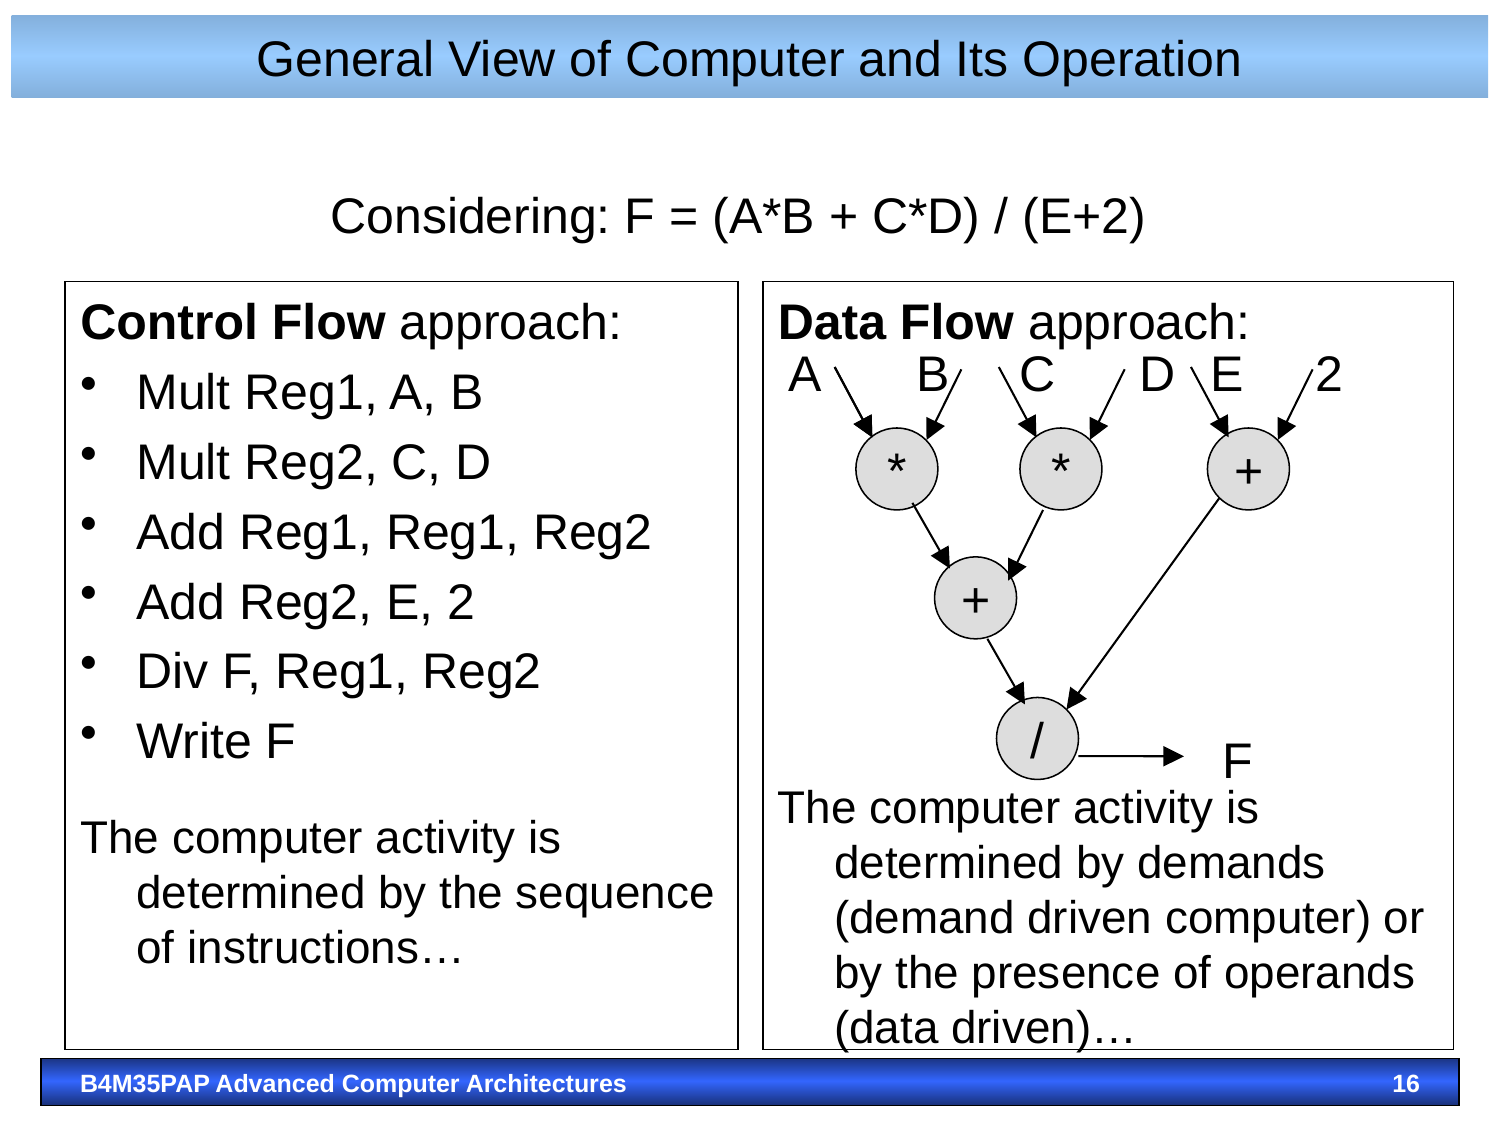

# General View of Computer and Its Operation
Considering: F = (A*B + C*D) / (E+2)
Control Flow approach:
Mult Reg1, A, B
Mult Reg2, C, D
Add Reg1, Reg1, Reg2
Add Reg2, E, 2
Div F, Reg1, Reg2
Write F
The computer activity is determined by the sequence of instructions…
Data Flow approach:
The computer activity is determined by demands (demand driven computer) or by the presence of operands (data driven)…
A B C D
E
2
*
*
+
+
/
F